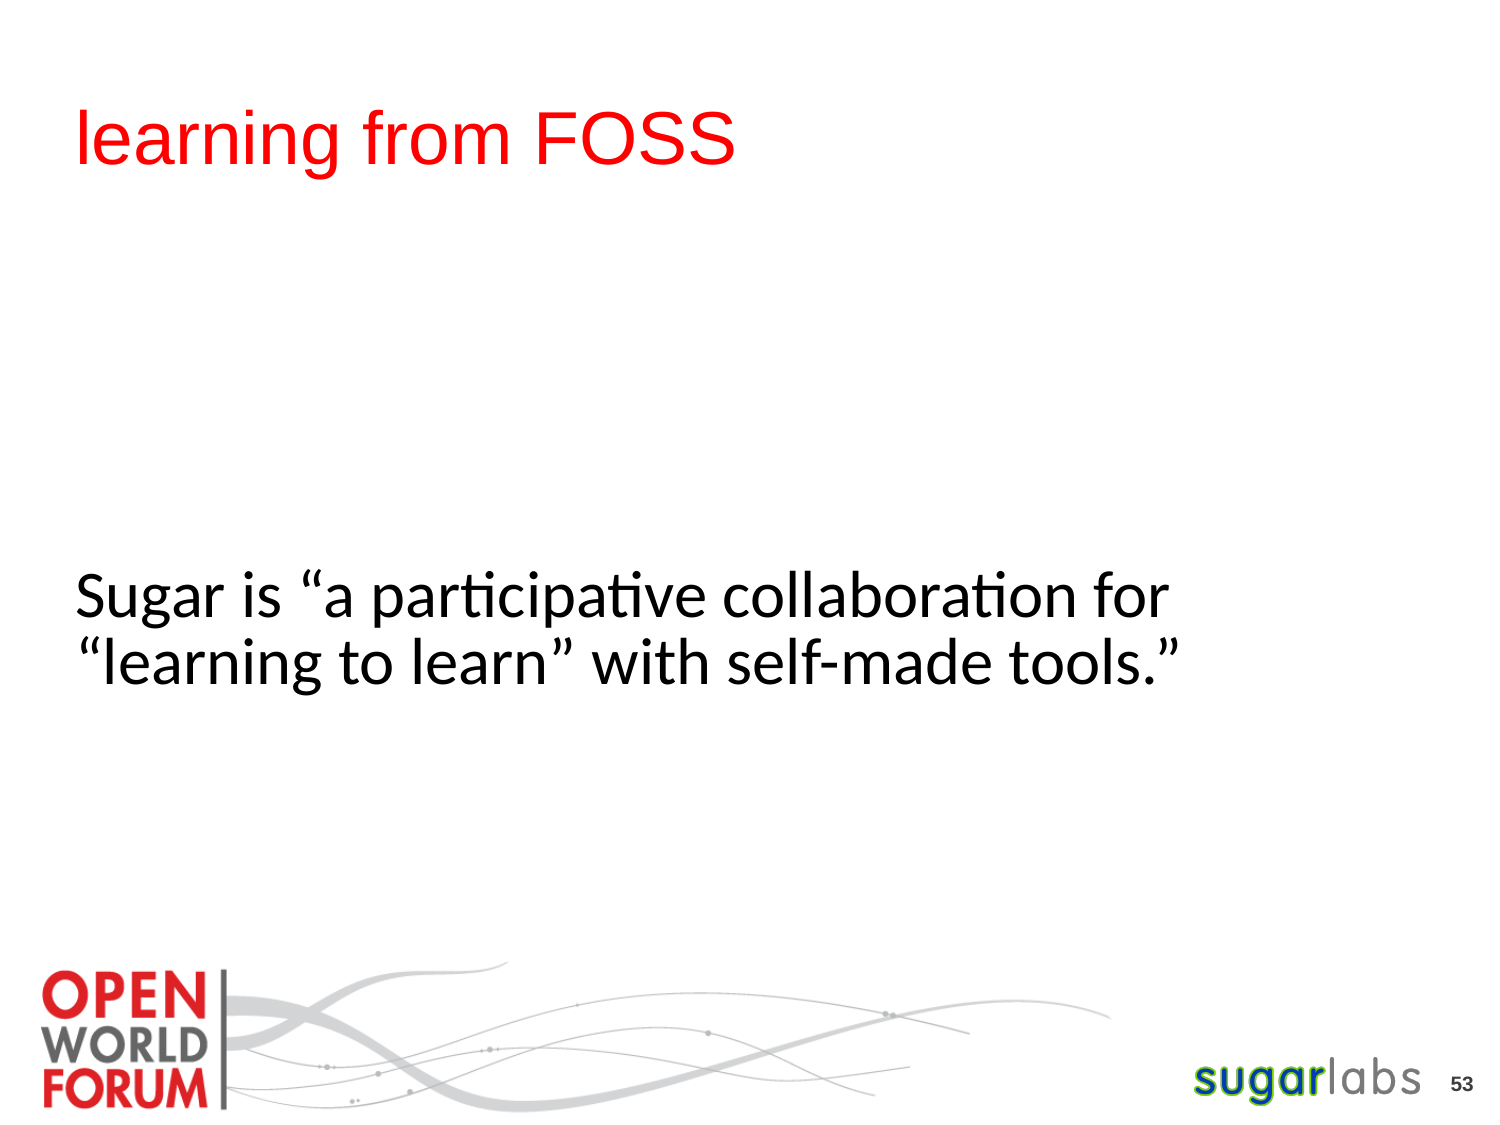

learning from FOSS
# Sugar is “a participative collaboration for “learning to learn” with self-made tools.”
53